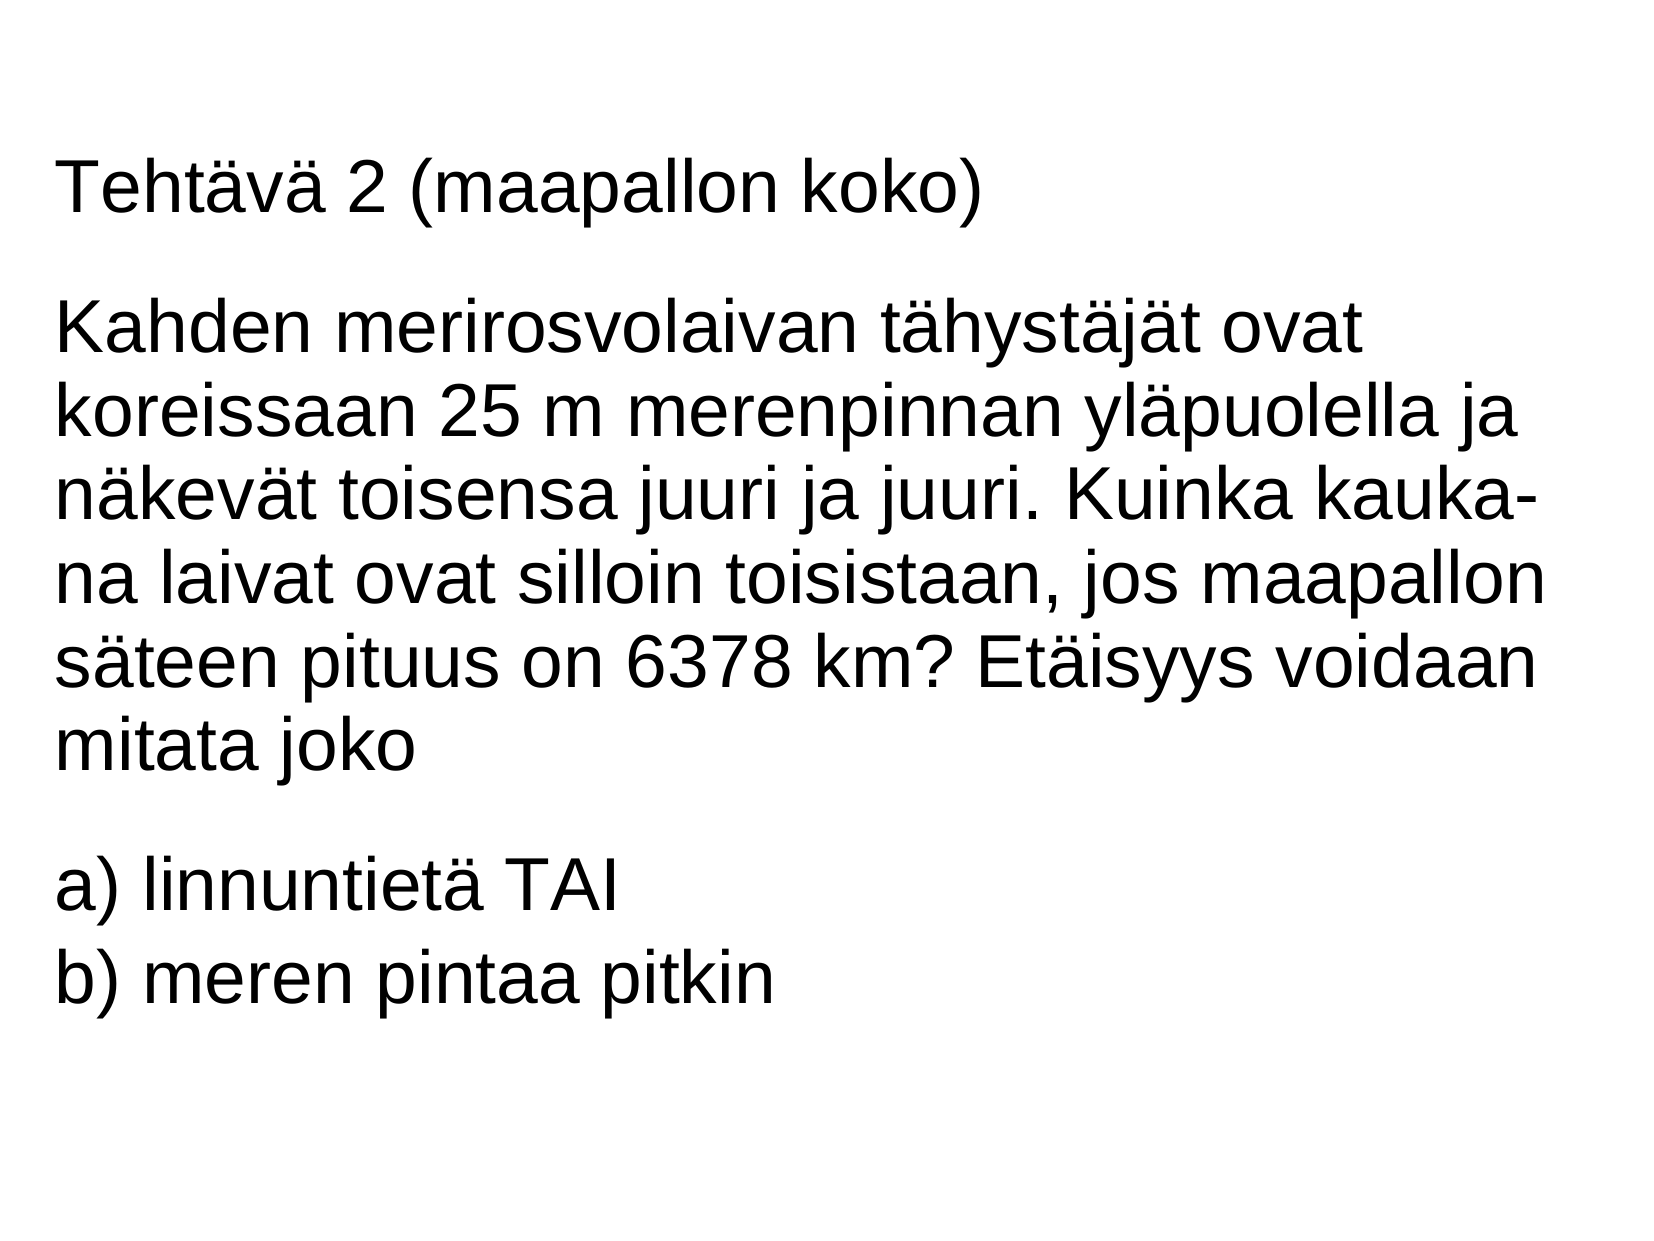

Tehtävä 2 (maapallon koko)
Kahden merirosvolaivan tähystäjät ovat koreissaan 25 m merenpinnan yläpuolella ja näkevät toisensa juuri ja juuri. Kuinka kauka-na laivat ovat silloin toisistaan, jos maapallon säteen pituus on 6378 km? Etäisyys voidaan mitata joko
a) linnuntietä TAI
b) meren pintaa pitkin